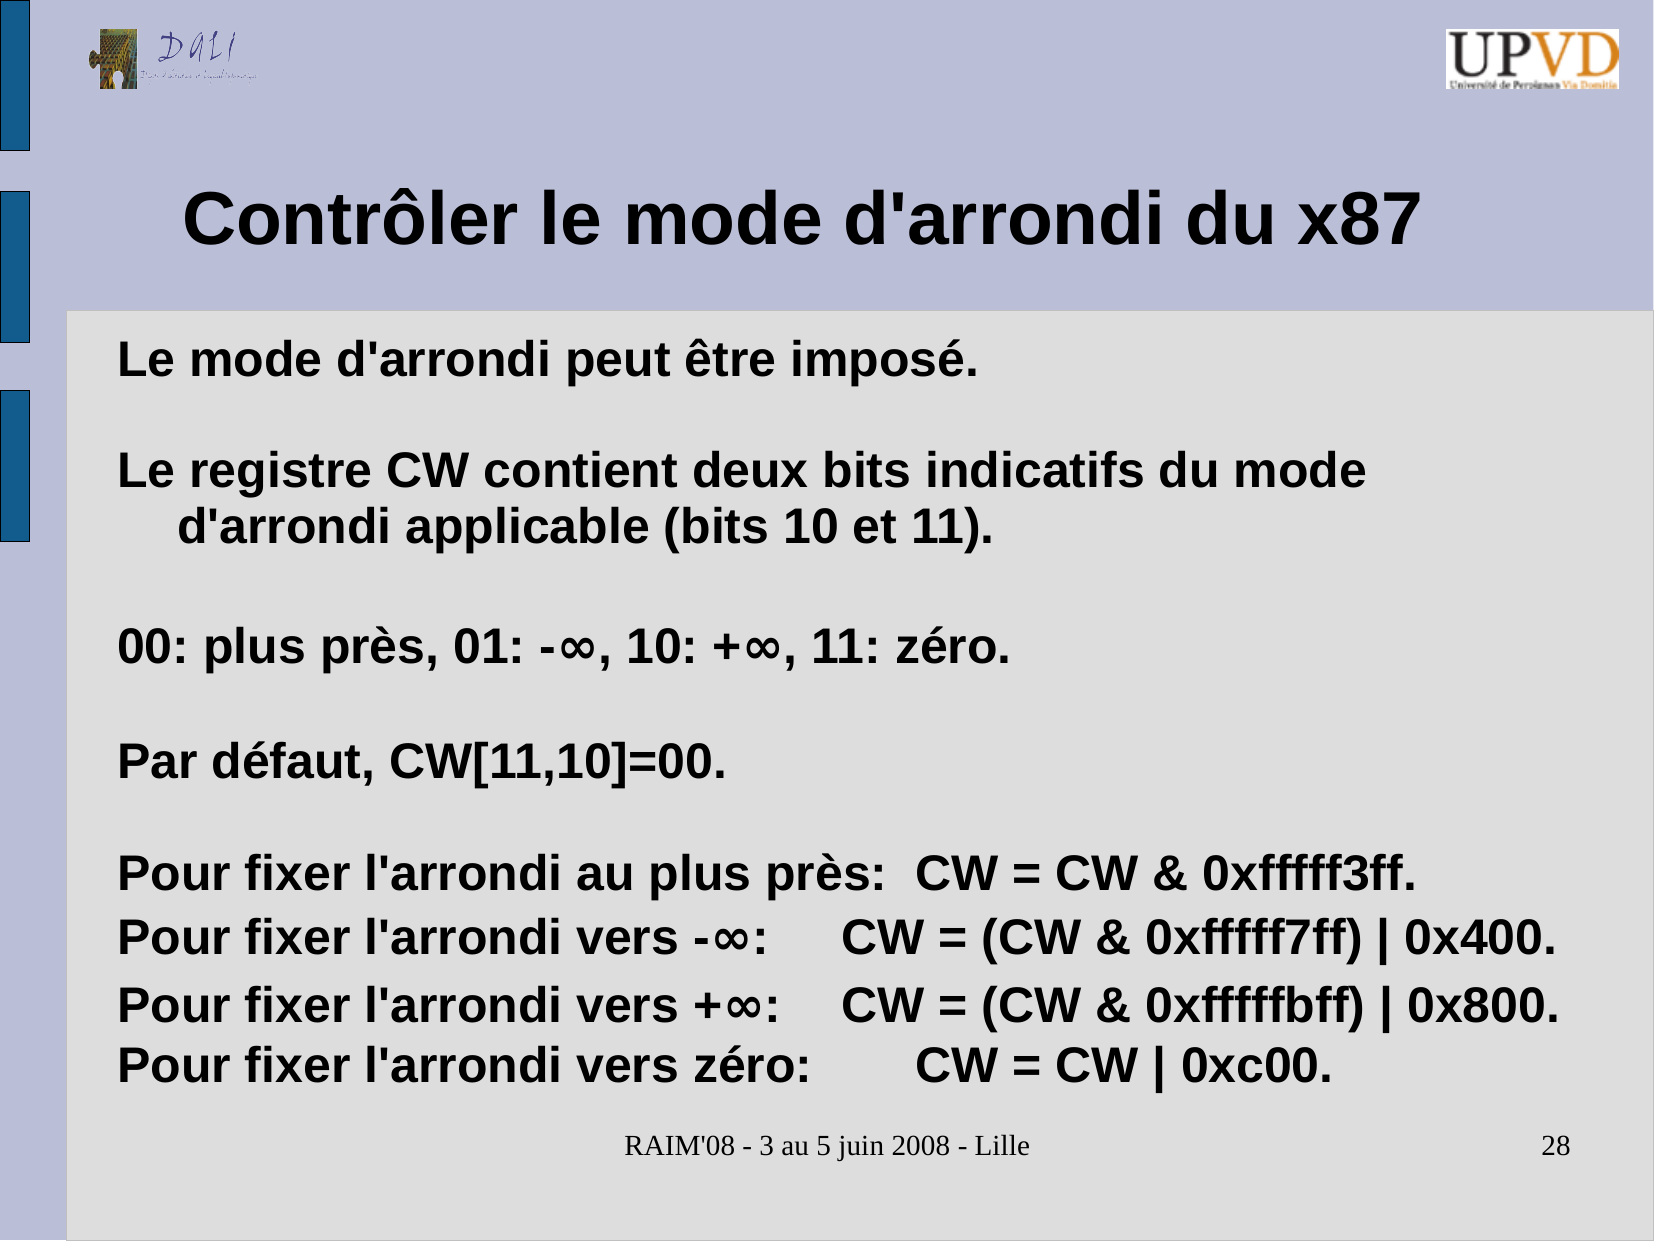

Contrôler le mode d'arrondi du x87
 Le mode d'arrondi peut être imposé.
 Le registre CW contient deux bits indicatifs du mode
	d'arrondi applicable (bits 10 et 11).
 00: plus près, 01: -∞, 10: +∞, 11: zéro.
 Par défaut, CW[11,10]=00.
 Pour fixer l'arrondi au plus près:	CW = CW & 0xfffff3ff.
 Pour fixer l'arrondi vers -∞:	CW = (CW & 0xfffff7ff) | 0x400.
 Pour fixer l'arrondi vers +∞:	CW = (CW & 0xfffffbff) | 0x800.
 Pour fixer l'arrondi vers zéro:		CW = CW | 0xc00.
RAIM'08 - 3 au 5 juin 2008 - Lille
28